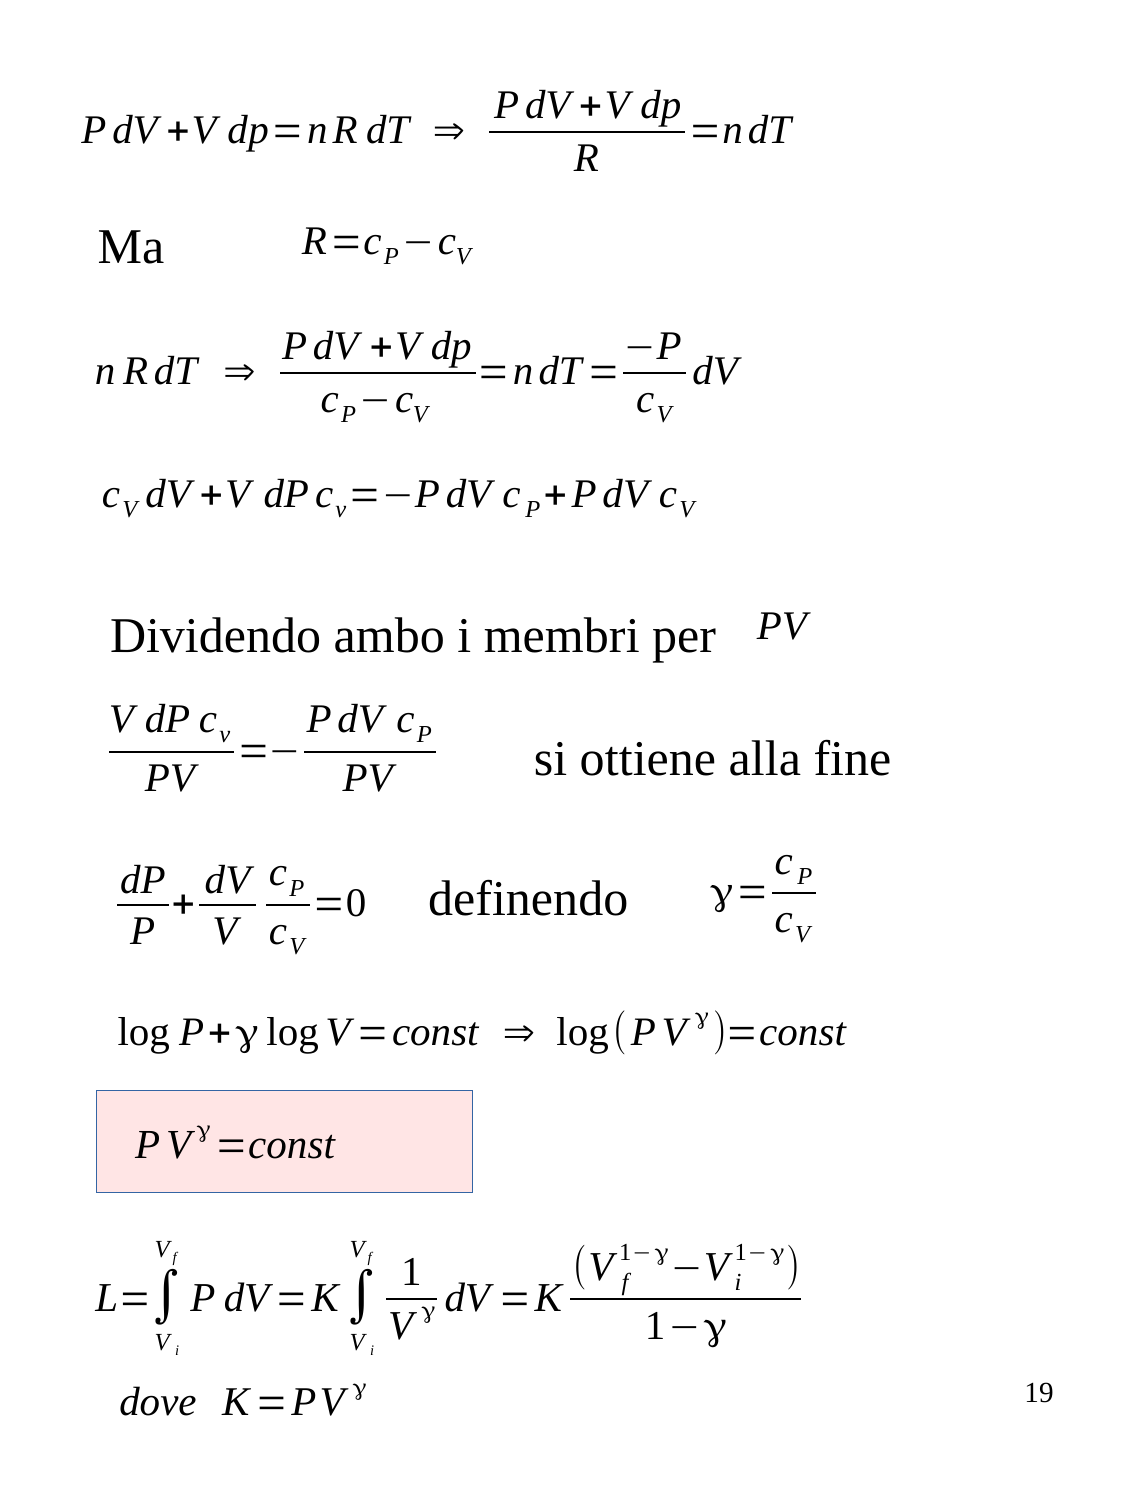

Ma
Dividendo ambo i membri per
si ottiene alla fine
definendo